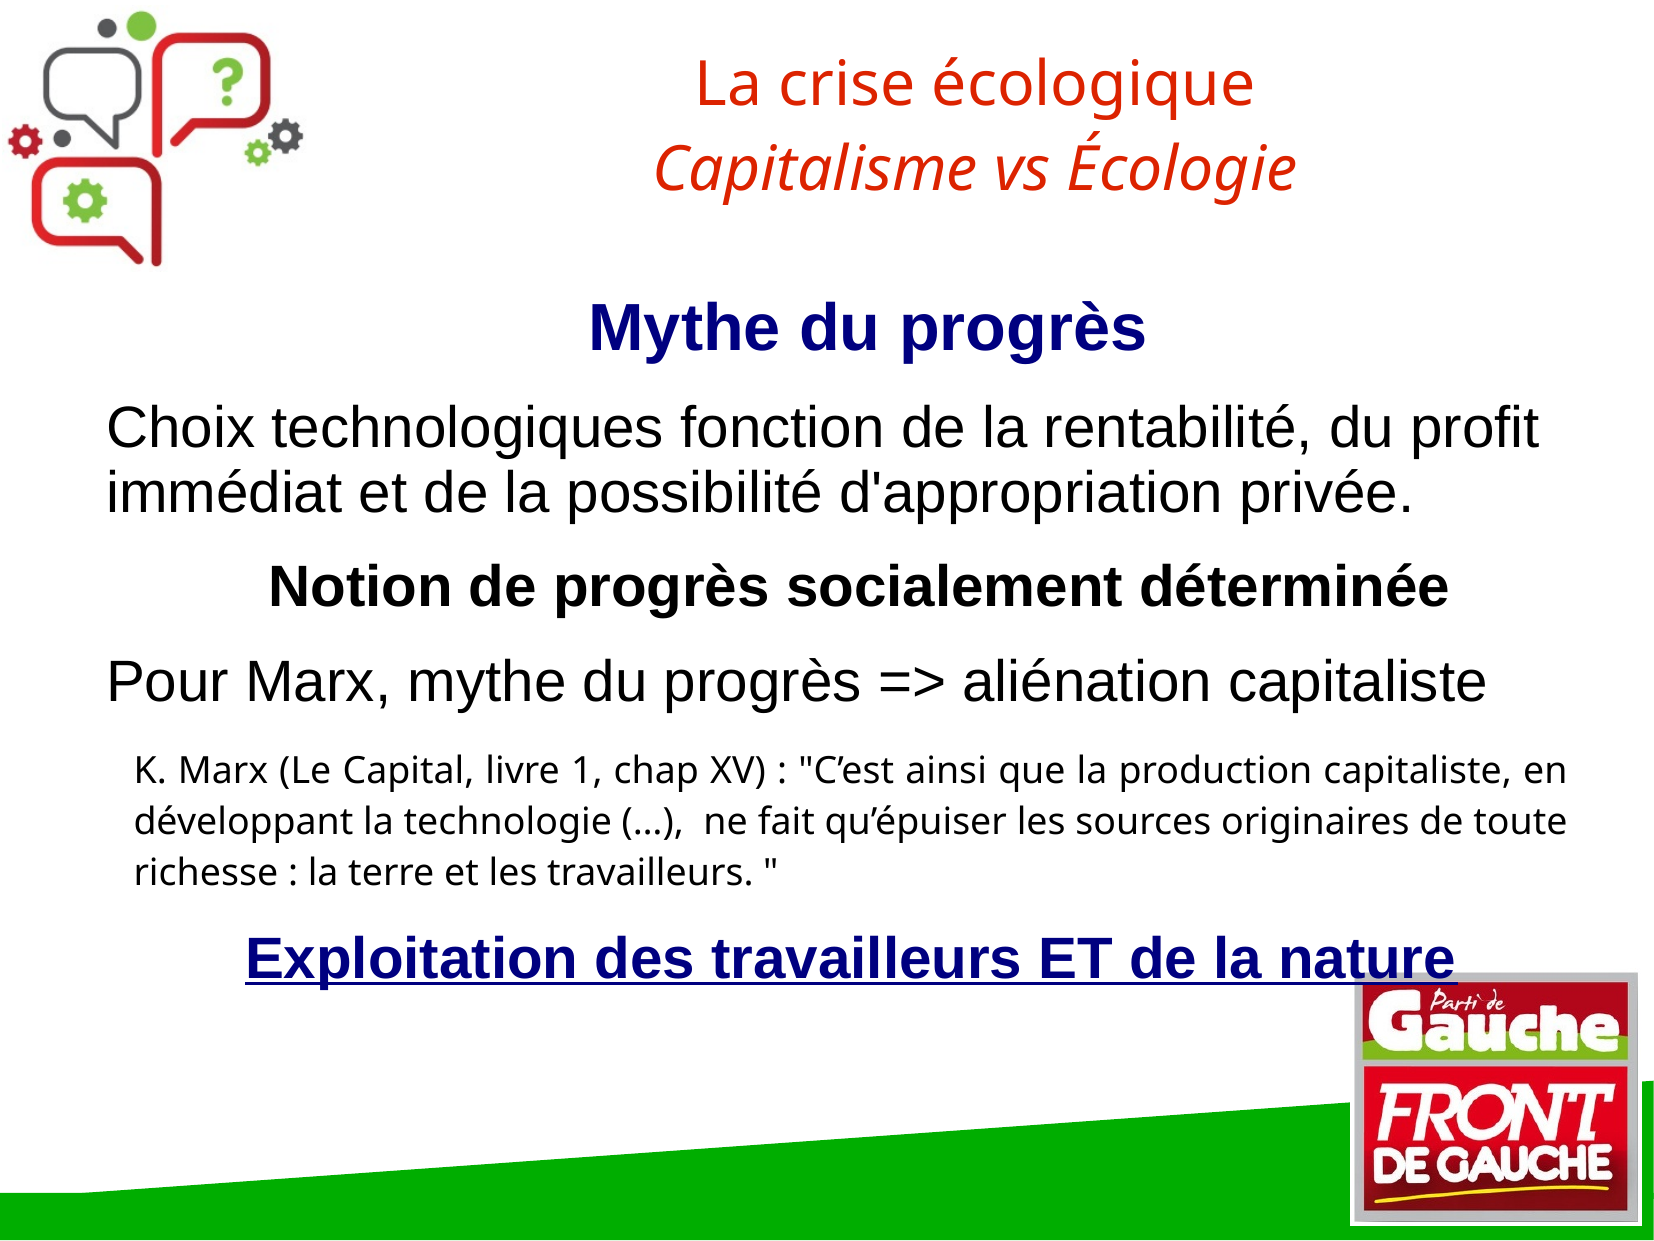

# La crise écologique Capitalisme vs Écologie
Mythe du progrès
Choix technologiques fonction de la rentabilité, du profit immédiat et de la possibilité d'appropriation privée.
Notion de progrès socialement déterminée
Pour Marx, mythe du progrès => aliénation capitaliste
K. Marx (Le Capital, livre 1, chap XV) : "C’est ainsi que la production capitaliste, en développant la technologie (…),  ne fait qu’épuiser les sources originaires de toute richesse : la terre et les travailleurs. "
Exploitation des travailleurs ET de la nature